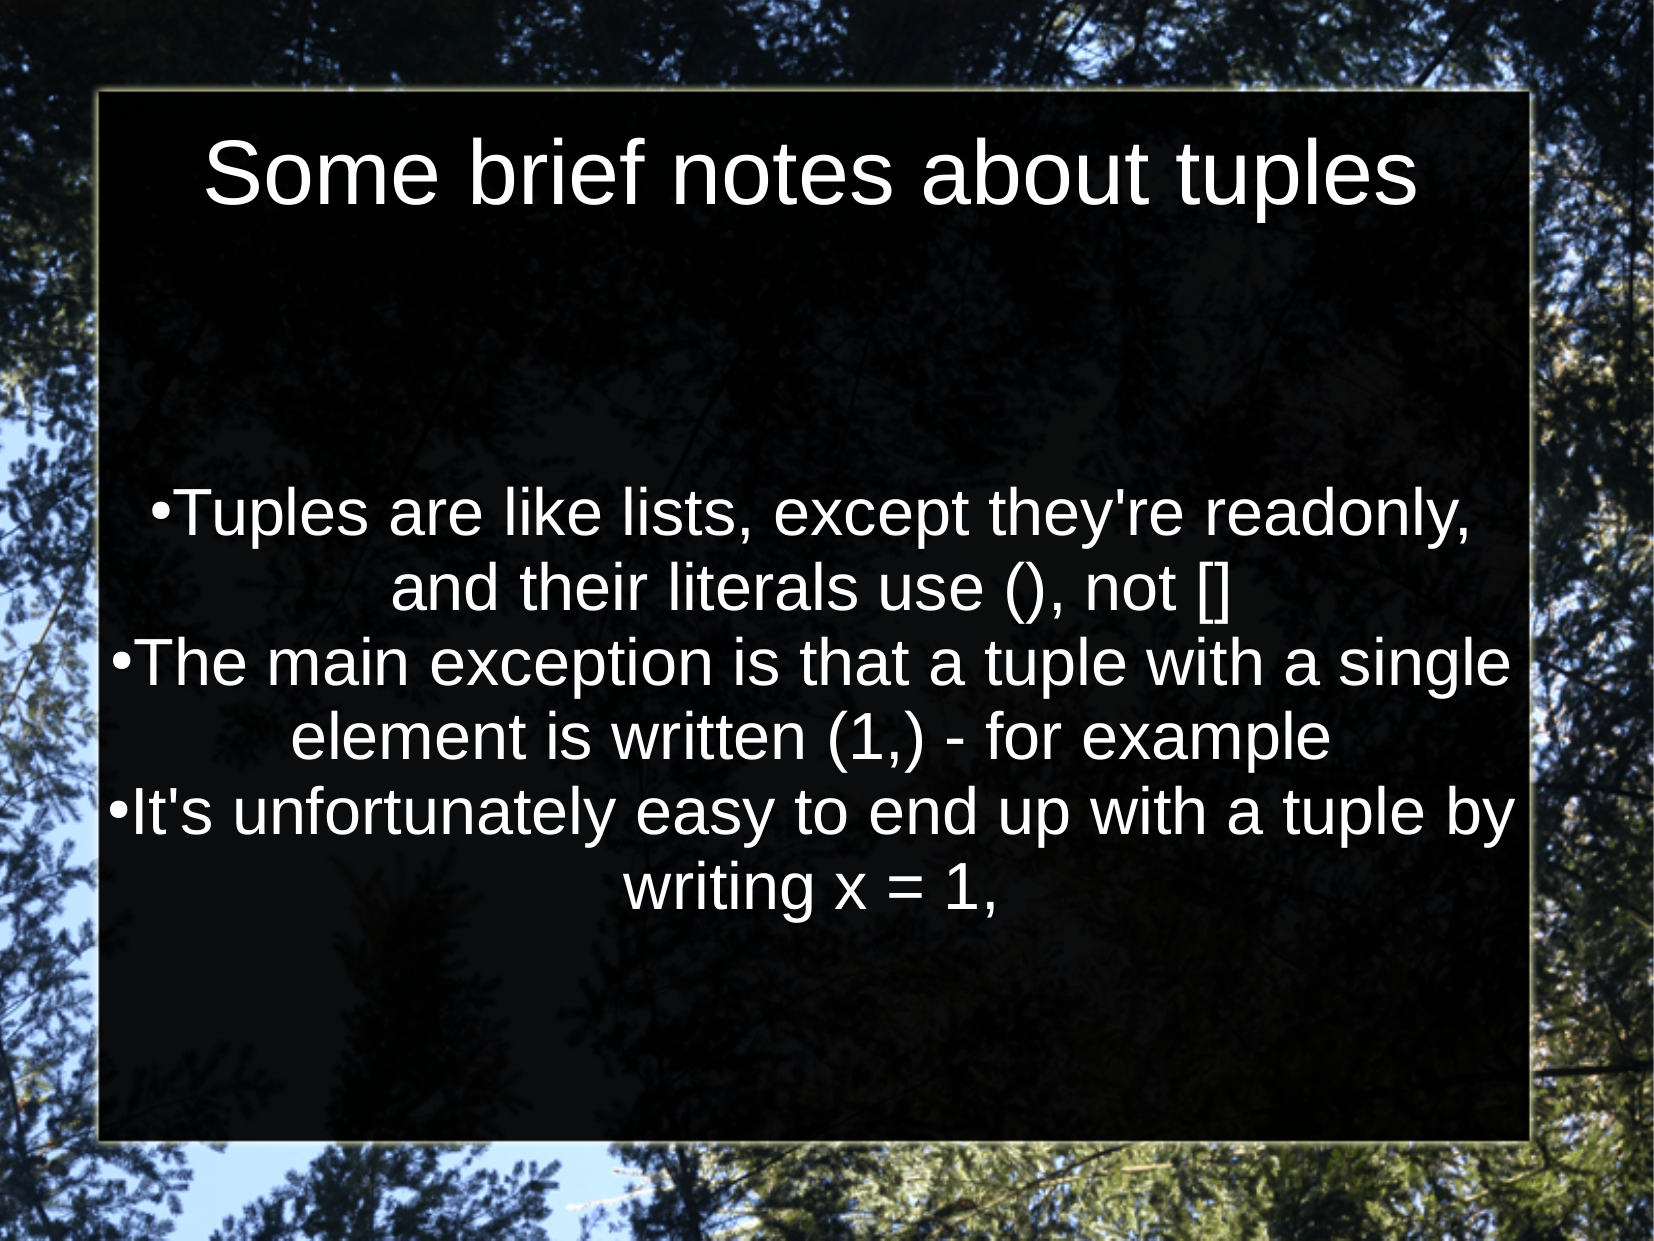

# Some brief notes about tuples
Tuples are like lists, except they're readonly, and their literals use (), not []
The main exception is that a tuple with a single element is written (1,) - for example
It's unfortunately easy to end up with a tuple by writing x = 1,